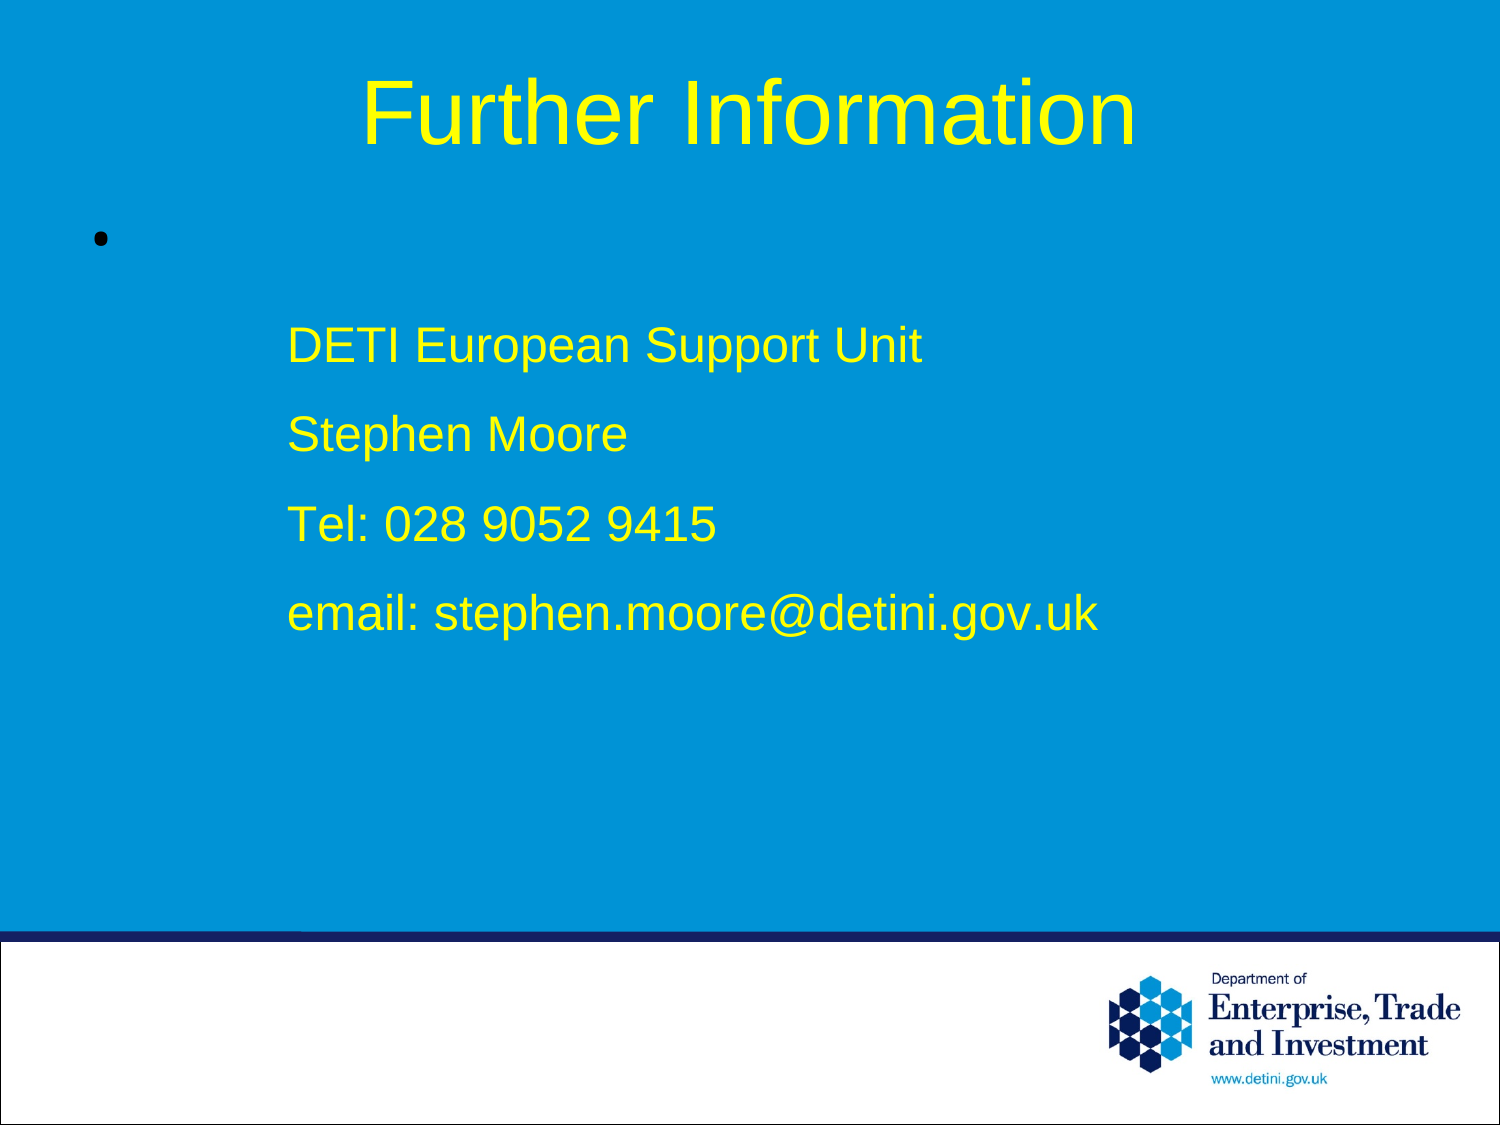

# Further Information
DETI European Support Unit
Stephen Moore
Tel: 028 9052 9415
email: stephen.moore@detini.gov.uk